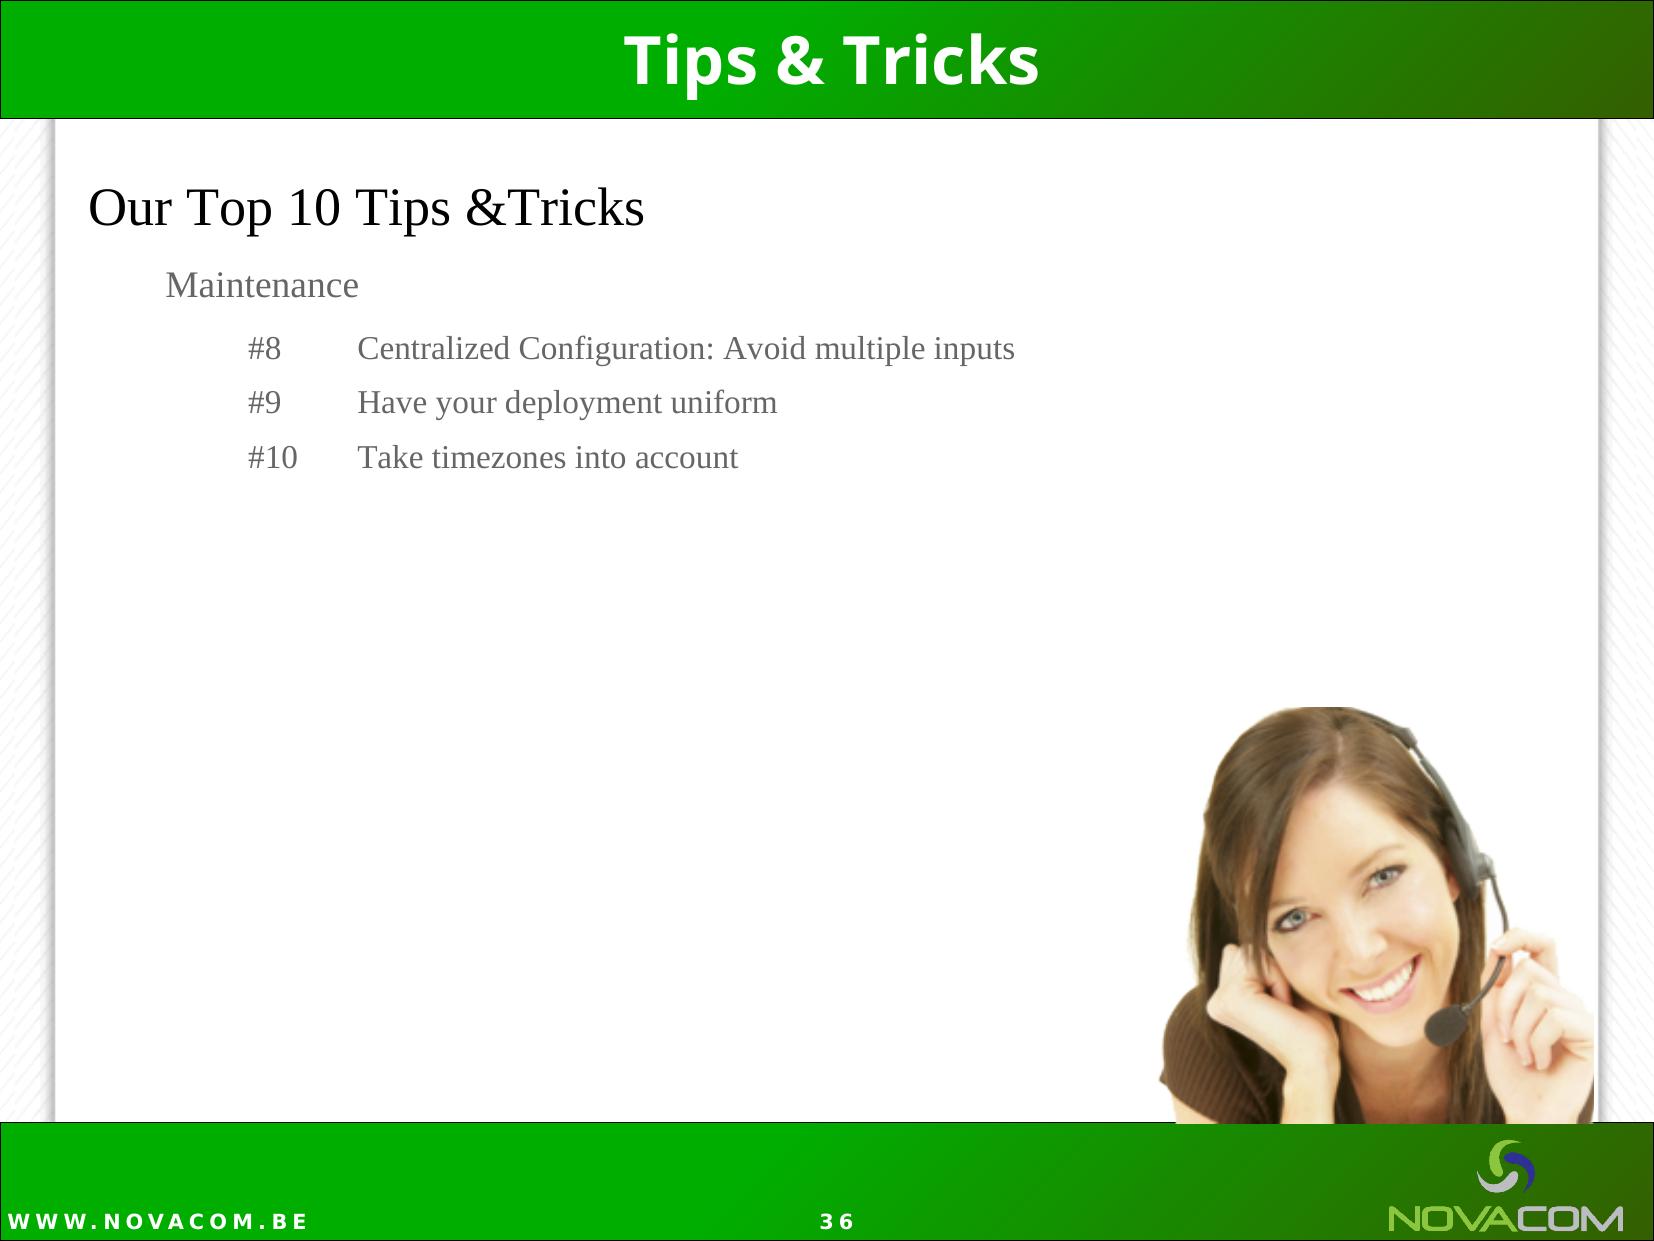

# Tips & Tricks
Our Top 10 Tips &Tricks
Maintenance
#8 	Centralized Configuration: Avoid multiple inputs
#9 	Have your deployment uniform
#10 	Take timezones into account